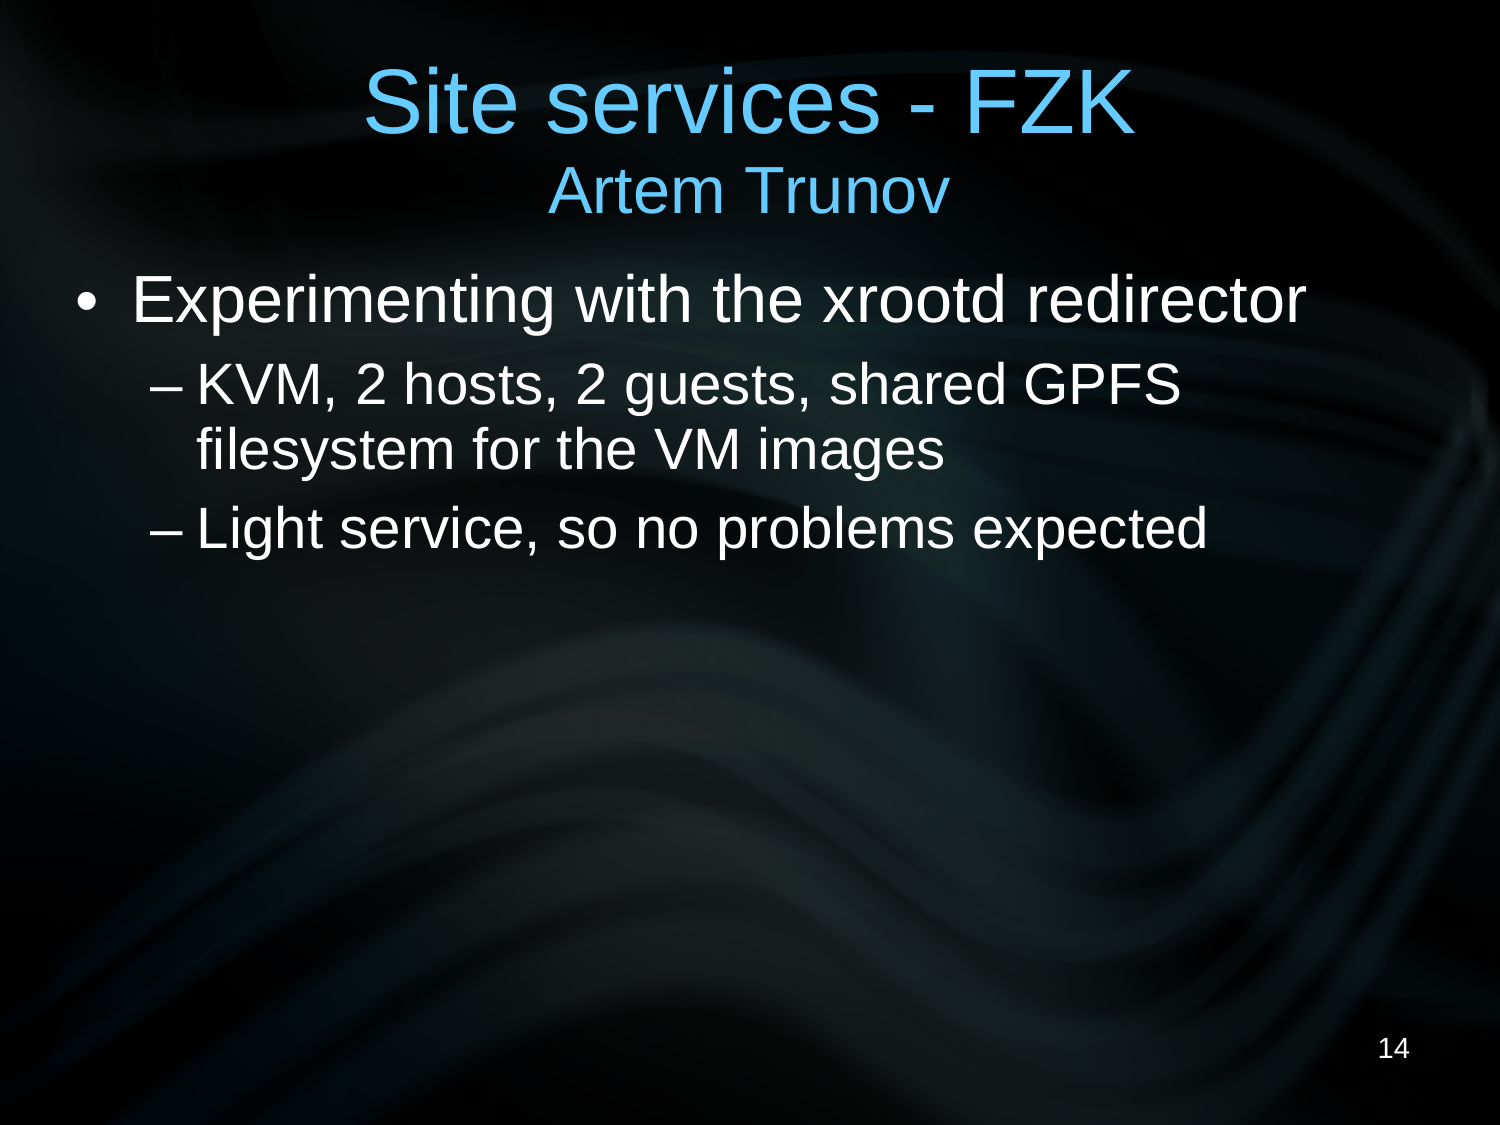

# Site services - FZK Artem Trunov
Experimenting with the xrootd redirector
KVM, 2 hosts, 2 guests, shared GPFS filesystem for the VM images
Light service, so no problems expected
14